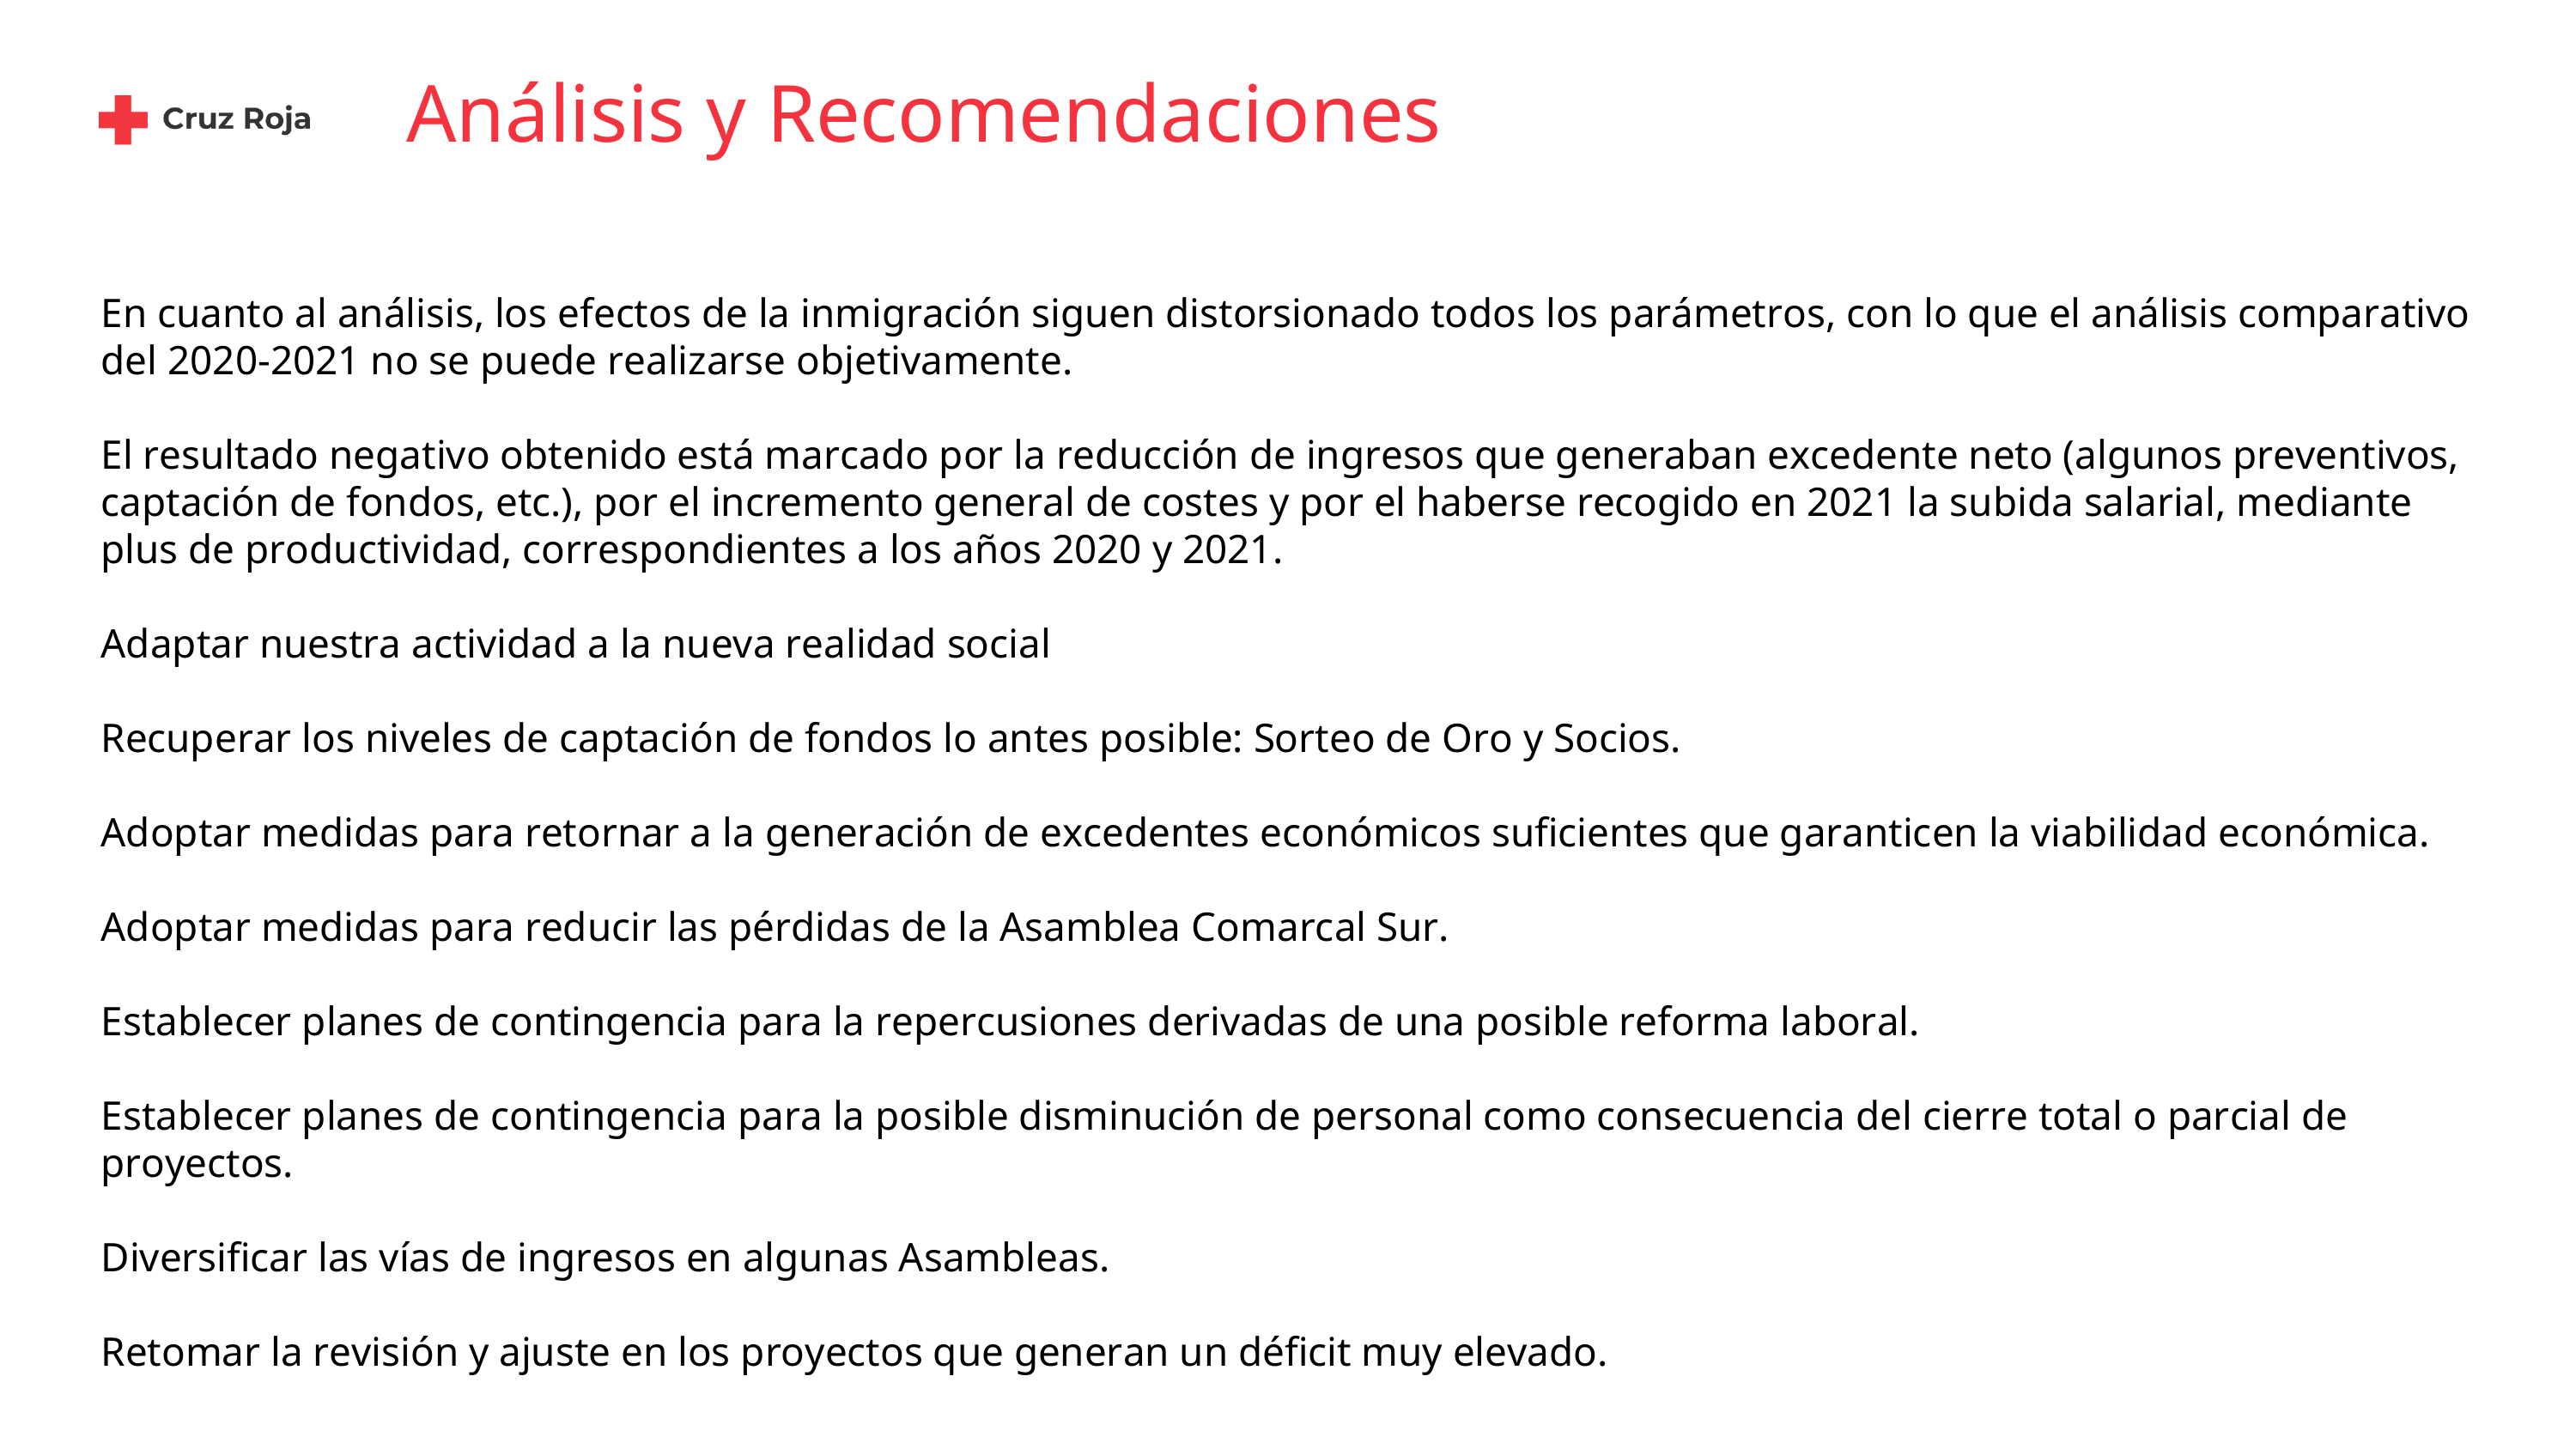

Análisis y Recomendaciones
En cuanto al análisis, los efectos de la inmigración siguen distorsionado todos los parámetros, con lo que el análisis comparativo del 2020-2021 no se puede realizarse objetivamente.
El resultado negativo obtenido está marcado por la reducción de ingresos que generaban excedente neto (algunos preventivos, captación de fondos, etc.), por el incremento general de costes y por el haberse recogido en 2021 la subida salarial, mediante plus de productividad, correspondientes a los años 2020 y 2021.
Adaptar nuestra actividad a la nueva realidad social
Recuperar los niveles de captación de fondos lo antes posible: Sorteo de Oro y Socios.
Adoptar medidas para retornar a la generación de excedentes económicos suficientes que garanticen la viabilidad económica.
Adoptar medidas para reducir las pérdidas de la Asamblea Comarcal Sur.
Establecer planes de contingencia para la repercusiones derivadas de una posible reforma laboral.
Establecer planes de contingencia para la posible disminución de personal como consecuencia del cierre total o parcial de proyectos.
Diversificar las vías de ingresos en algunas Asambleas.
Retomar la revisión y ajuste en los proyectos que generan un déficit muy elevado.